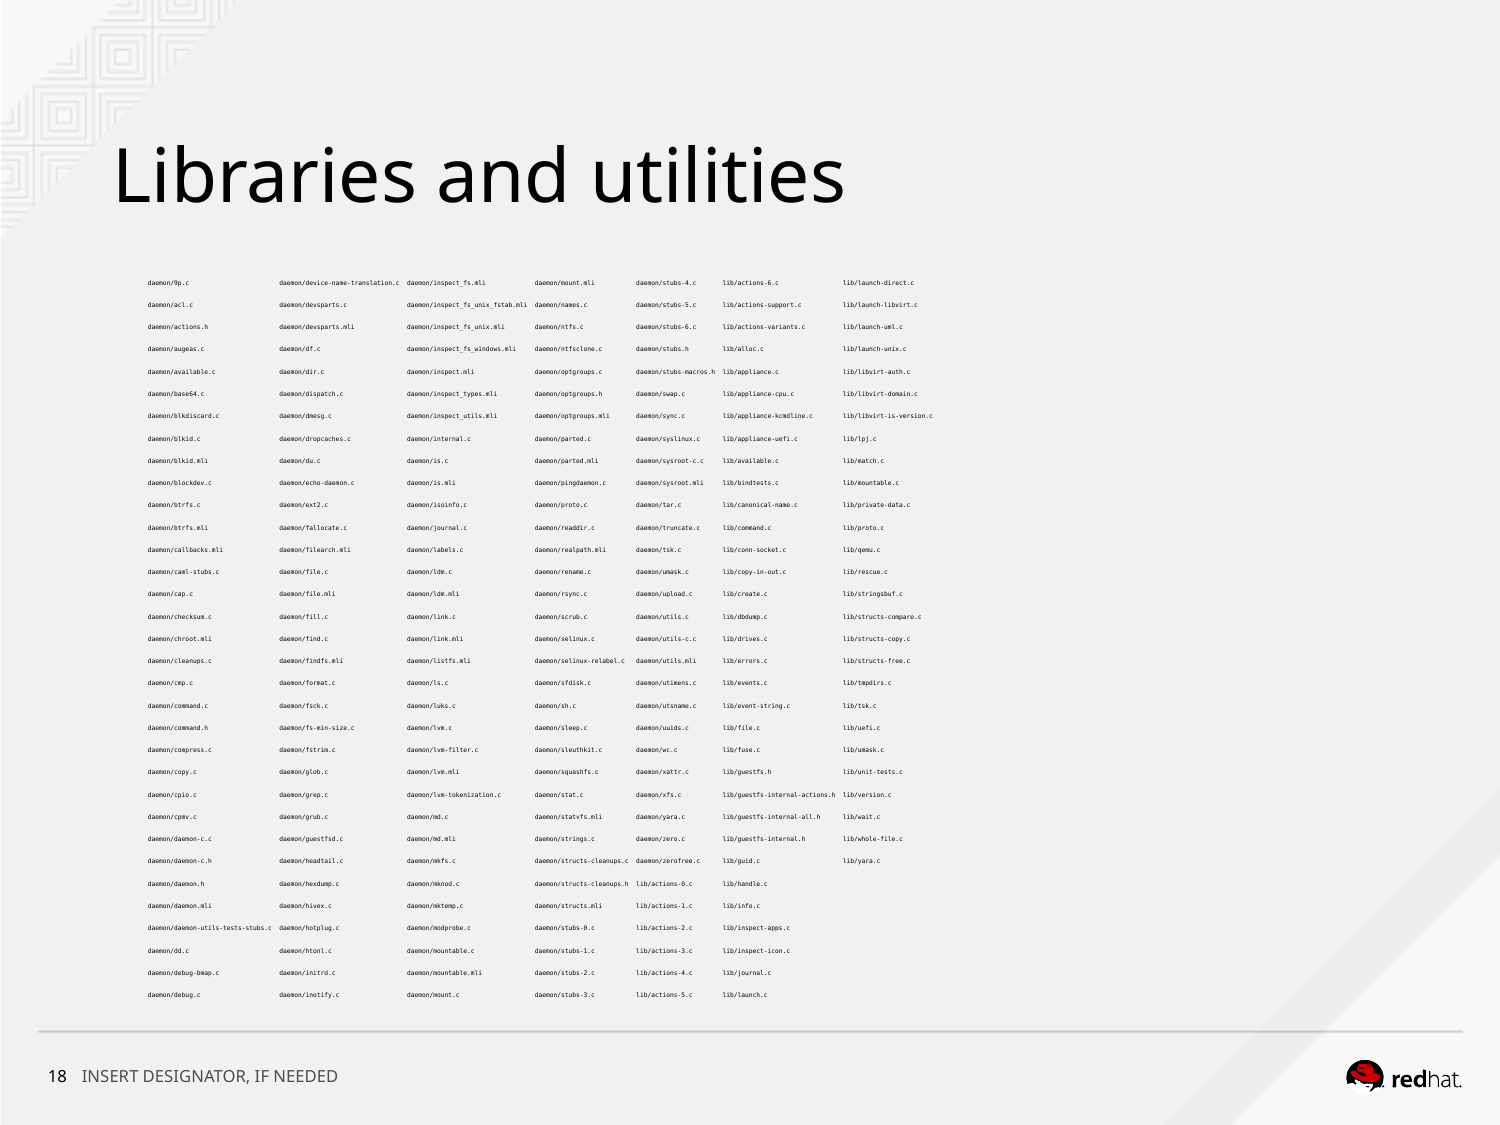

# Libraries and utilities
daemon/9p.c daemon/device-name-translation.c daemon/inspect_fs.mli daemon/mount.mli daemon/stubs-4.c lib/actions-6.c lib/launch-direct.c
daemon/acl.c daemon/devsparts.c daemon/inspect_fs_unix_fstab.mli daemon/names.c daemon/stubs-5.c lib/actions-support.c lib/launch-libvirt.c
daemon/actions.h daemon/devsparts.mli daemon/inspect_fs_unix.mli daemon/ntfs.c daemon/stubs-6.c lib/actions-variants.c lib/launch-uml.c
daemon/augeas.c daemon/df.c daemon/inspect_fs_windows.mli daemon/ntfsclone.c daemon/stubs.h lib/alloc.c lib/launch-unix.c
daemon/available.c daemon/dir.c daemon/inspect.mli daemon/optgroups.c daemon/stubs-macros.h lib/appliance.c lib/libvirt-auth.c
daemon/base64.c daemon/dispatch.c daemon/inspect_types.mli daemon/optgroups.h daemon/swap.c lib/appliance-cpu.c lib/libvirt-domain.c
daemon/blkdiscard.c daemon/dmesg.c daemon/inspect_utils.mli daemon/optgroups.mli daemon/sync.c lib/appliance-kcmdline.c lib/libvirt-is-version.c
daemon/blkid.c daemon/dropcaches.c daemon/internal.c daemon/parted.c daemon/syslinux.c lib/appliance-uefi.c lib/lpj.c
daemon/blkid.mli daemon/du.c daemon/is.c daemon/parted.mli daemon/sysroot-c.c lib/available.c lib/match.c
daemon/blockdev.c daemon/echo-daemon.c daemon/is.mli daemon/pingdaemon.c daemon/sysroot.mli lib/bindtests.c lib/mountable.c
daemon/btrfs.c daemon/ext2.c daemon/isoinfo.c daemon/proto.c daemon/tar.c lib/canonical-name.c lib/private-data.c
daemon/btrfs.mli daemon/fallocate.c daemon/journal.c daemon/readdir.c daemon/truncate.c lib/command.c lib/proto.c
daemon/callbacks.mli daemon/filearch.mli daemon/labels.c daemon/realpath.mli daemon/tsk.c lib/conn-socket.c lib/qemu.c
daemon/caml-stubs.c daemon/file.c daemon/ldm.c daemon/rename.c daemon/umask.c lib/copy-in-out.c lib/rescue.c
daemon/cap.c daemon/file.mli daemon/ldm.mli daemon/rsync.c daemon/upload.c lib/create.c lib/stringsbuf.c
daemon/checksum.c daemon/fill.c daemon/link.c daemon/scrub.c daemon/utils.c lib/dbdump.c lib/structs-compare.c
daemon/chroot.mli daemon/find.c daemon/link.mli daemon/selinux.c daemon/utils-c.c lib/drives.c lib/structs-copy.c
daemon/cleanups.c daemon/findfs.mli daemon/listfs.mli daemon/selinux-relabel.c daemon/utils.mli lib/errors.c lib/structs-free.c
daemon/cmp.c daemon/format.c daemon/ls.c daemon/sfdisk.c daemon/utimens.c lib/events.c lib/tmpdirs.c
daemon/command.c daemon/fsck.c daemon/luks.c daemon/sh.c daemon/utsname.c lib/event-string.c lib/tsk.c
daemon/command.h daemon/fs-min-size.c daemon/lvm.c daemon/sleep.c daemon/uuids.c lib/file.c lib/uefi.c
daemon/compress.c daemon/fstrim.c daemon/lvm-filter.c daemon/sleuthkit.c daemon/wc.c lib/fuse.c lib/umask.c
daemon/copy.c daemon/glob.c daemon/lvm.mli daemon/squashfs.c daemon/xattr.c lib/guestfs.h lib/unit-tests.c
daemon/cpio.c daemon/grep.c daemon/lvm-tokenization.c daemon/stat.c daemon/xfs.c lib/guestfs-internal-actions.h lib/version.c
daemon/cpmv.c daemon/grub.c daemon/md.c daemon/statvfs.mli daemon/yara.c lib/guestfs-internal-all.h lib/wait.c
daemon/daemon-c.c daemon/guestfsd.c daemon/md.mli daemon/strings.c daemon/zero.c lib/guestfs-internal.h lib/whole-file.c
daemon/daemon-c.h daemon/headtail.c daemon/mkfs.c daemon/structs-cleanups.c daemon/zerofree.c lib/guid.c lib/yara.c
daemon/daemon.h daemon/hexdump.c daemon/mknod.c daemon/structs-cleanups.h lib/actions-0.c lib/handle.c
daemon/daemon.mli daemon/hivex.c daemon/mktemp.c daemon/structs.mli lib/actions-1.c lib/info.c
daemon/daemon-utils-tests-stubs.c daemon/hotplug.c daemon/modprobe.c daemon/stubs-0.c lib/actions-2.c lib/inspect-apps.c
daemon/dd.c daemon/htonl.c daemon/mountable.c daemon/stubs-1.c lib/actions-3.c lib/inspect-icon.c
daemon/debug-bmap.c daemon/initrd.c daemon/mountable.mli daemon/stubs-2.c lib/actions-4.c lib/journal.c
daemon/debug.c daemon/inotify.c daemon/mount.c daemon/stubs-3.c lib/actions-5.c lib/launch.c
18
INSERT DESIGNATOR, IF NEEDED